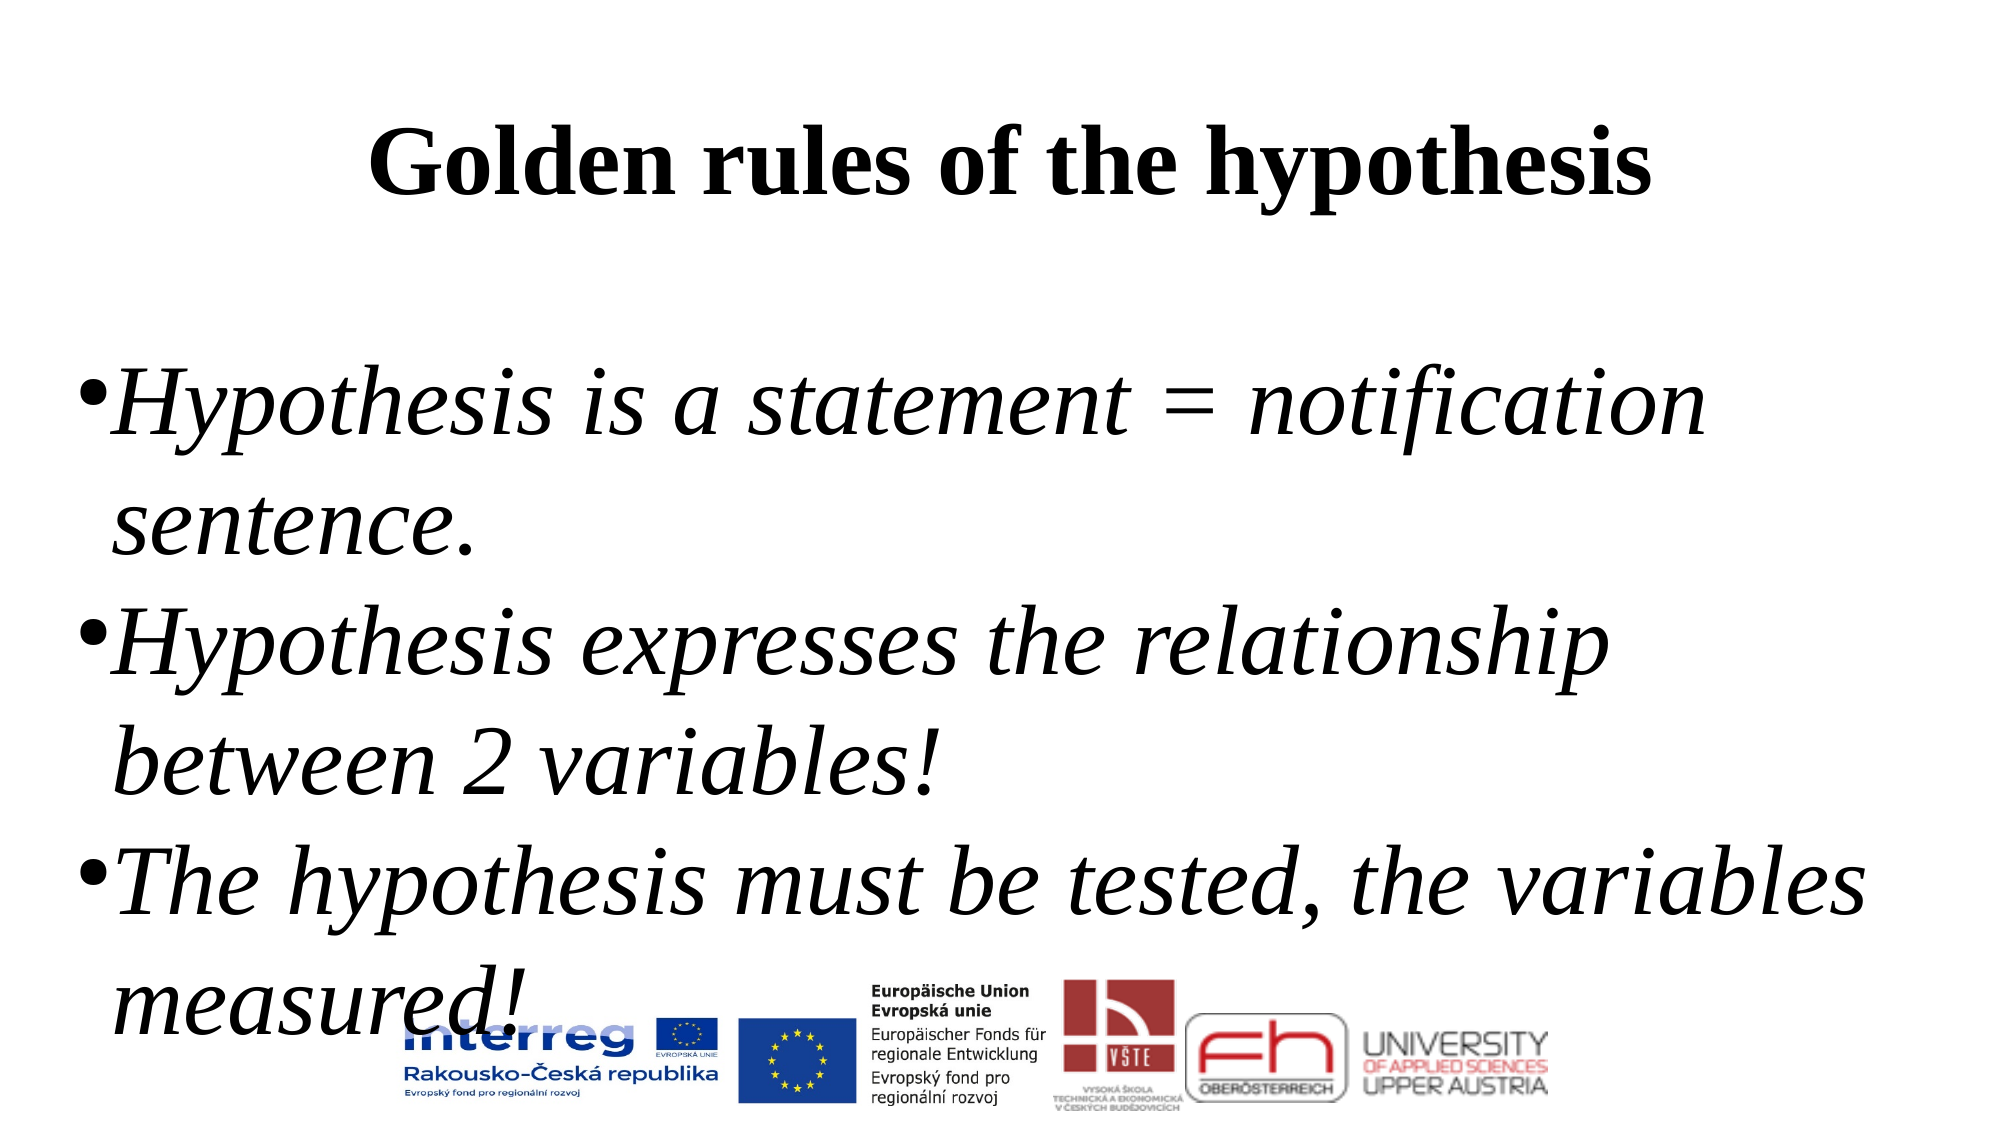

Golden rules of the hypothesis
Hypothesis is a statement = notification sentence.
Hypothesis expresses the relationship between 2 variables!
The hypothesis must be tested, the variables measured!
#